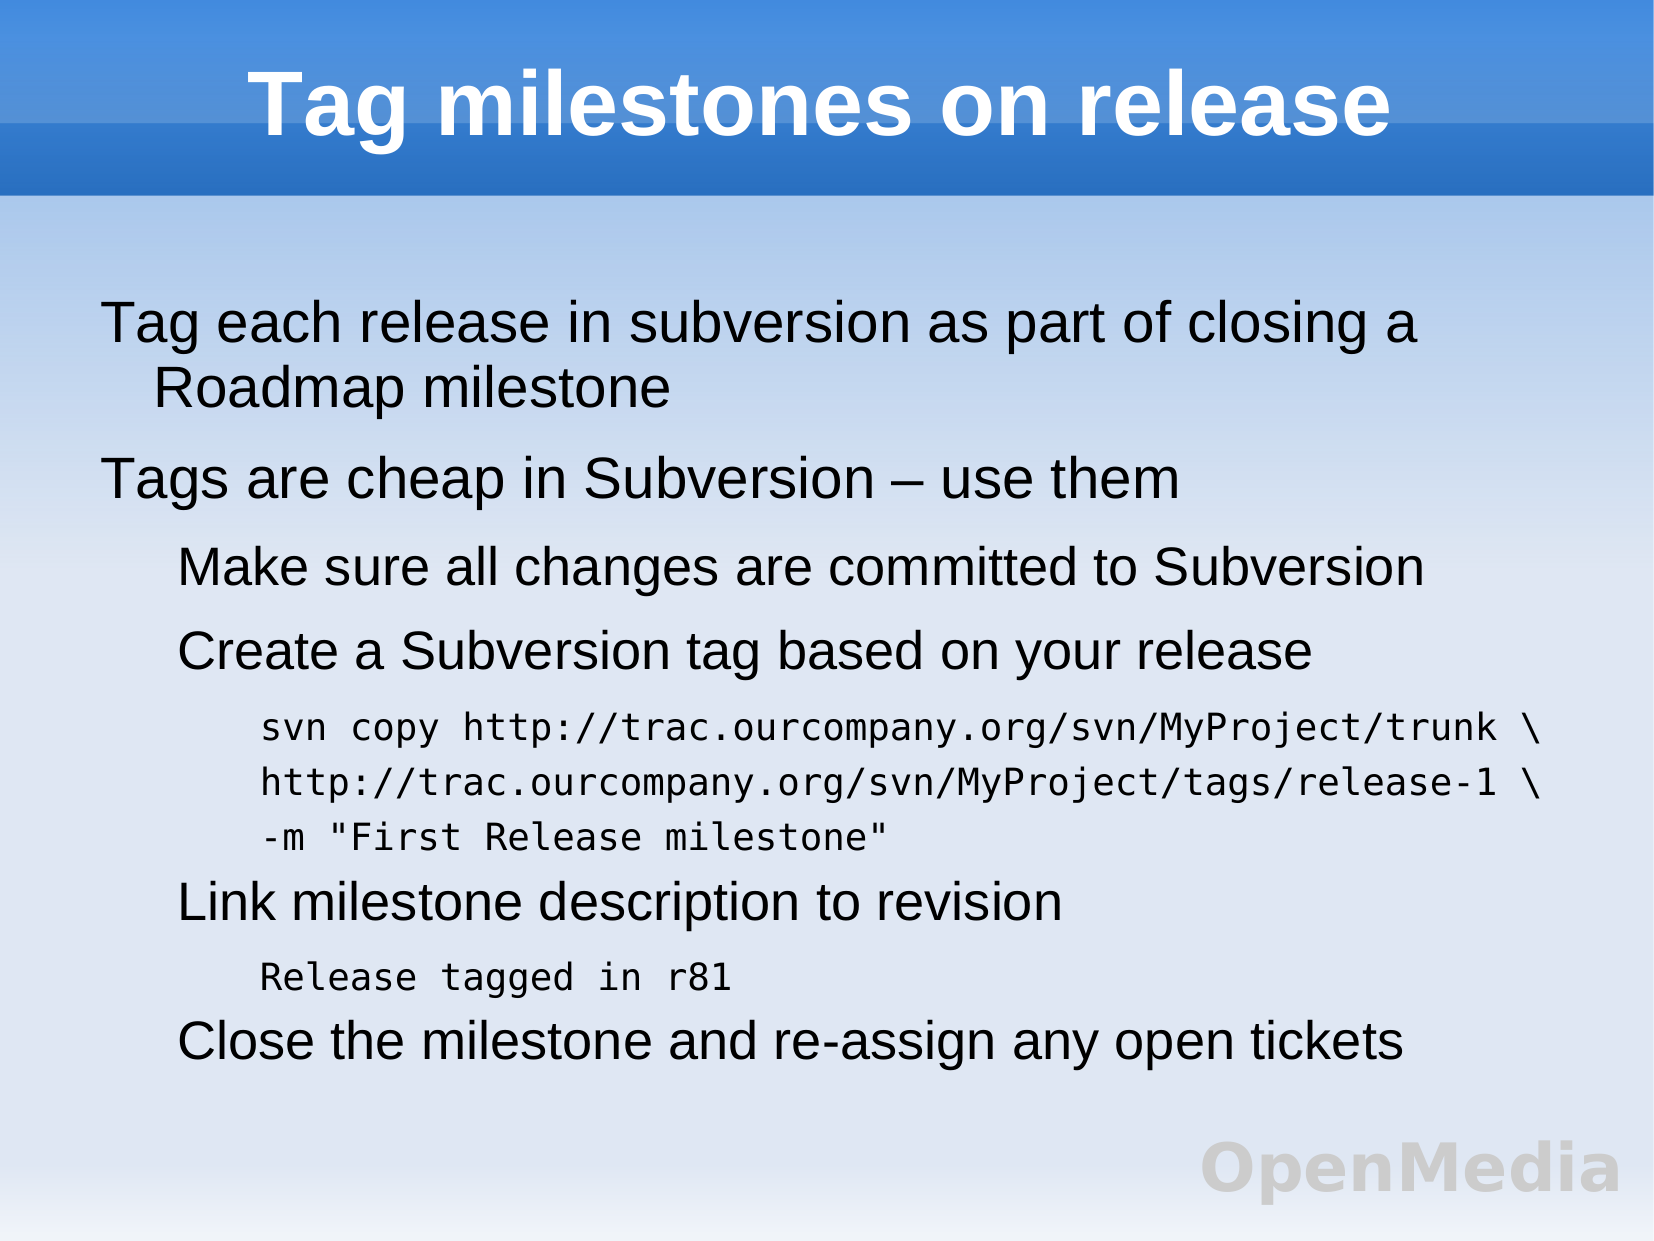

# Tag milestones on release
Tag each release in subversion as part of closing a Roadmap milestone
Tags are cheap in Subversion – use them
Make sure all changes are committed to Subversion
Create a Subversion tag based on your release
svn copy http://trac.ourcompany.org/svn/MyProject/trunk \
http://trac.ourcompany.org/svn/MyProject/tags/release-1 \
-m "First Release milestone"
Link milestone description to revision
Release tagged in r81
Close the milestone and re-assign any open tickets
35